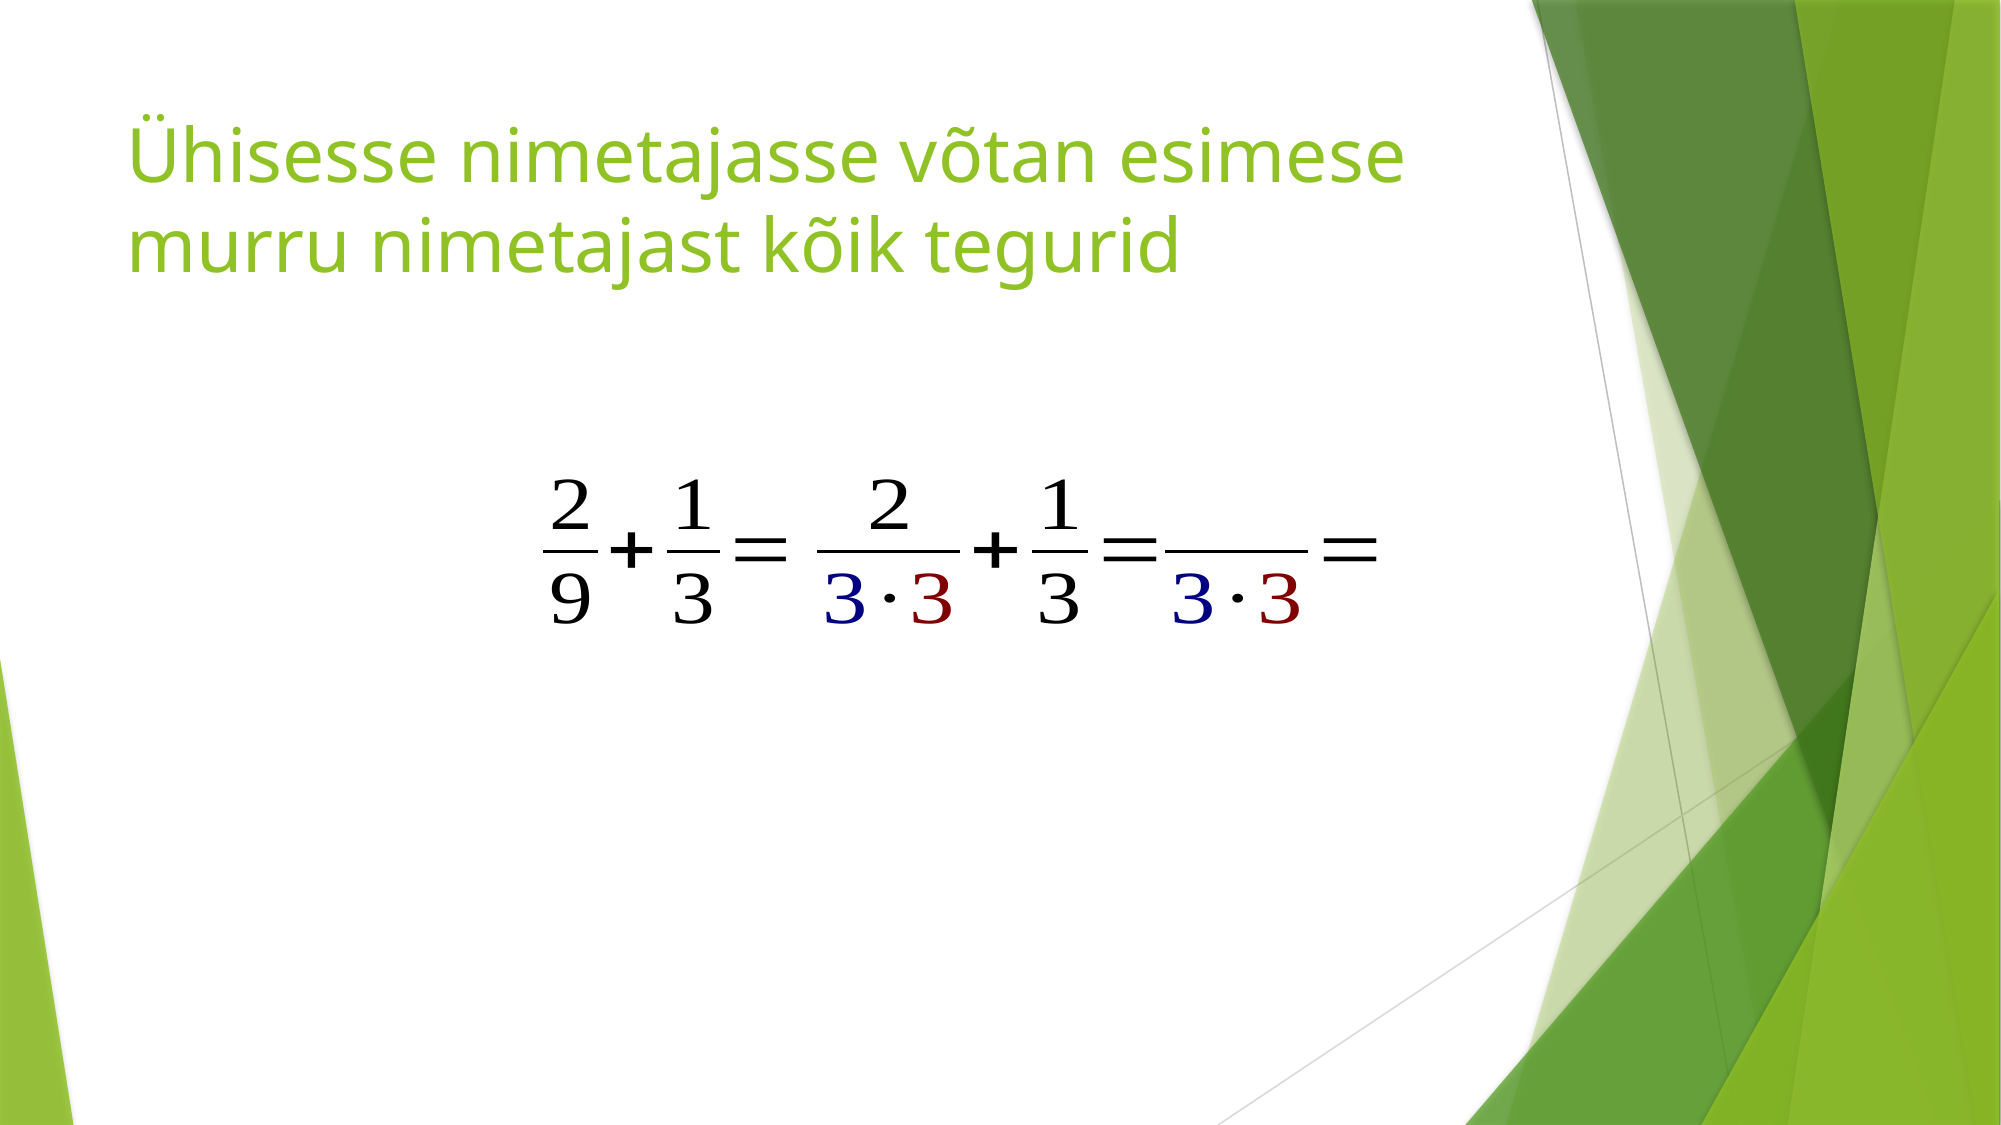

# Ühisesse nimetajasse võtan esimese murru nimetajast kõik tegurid